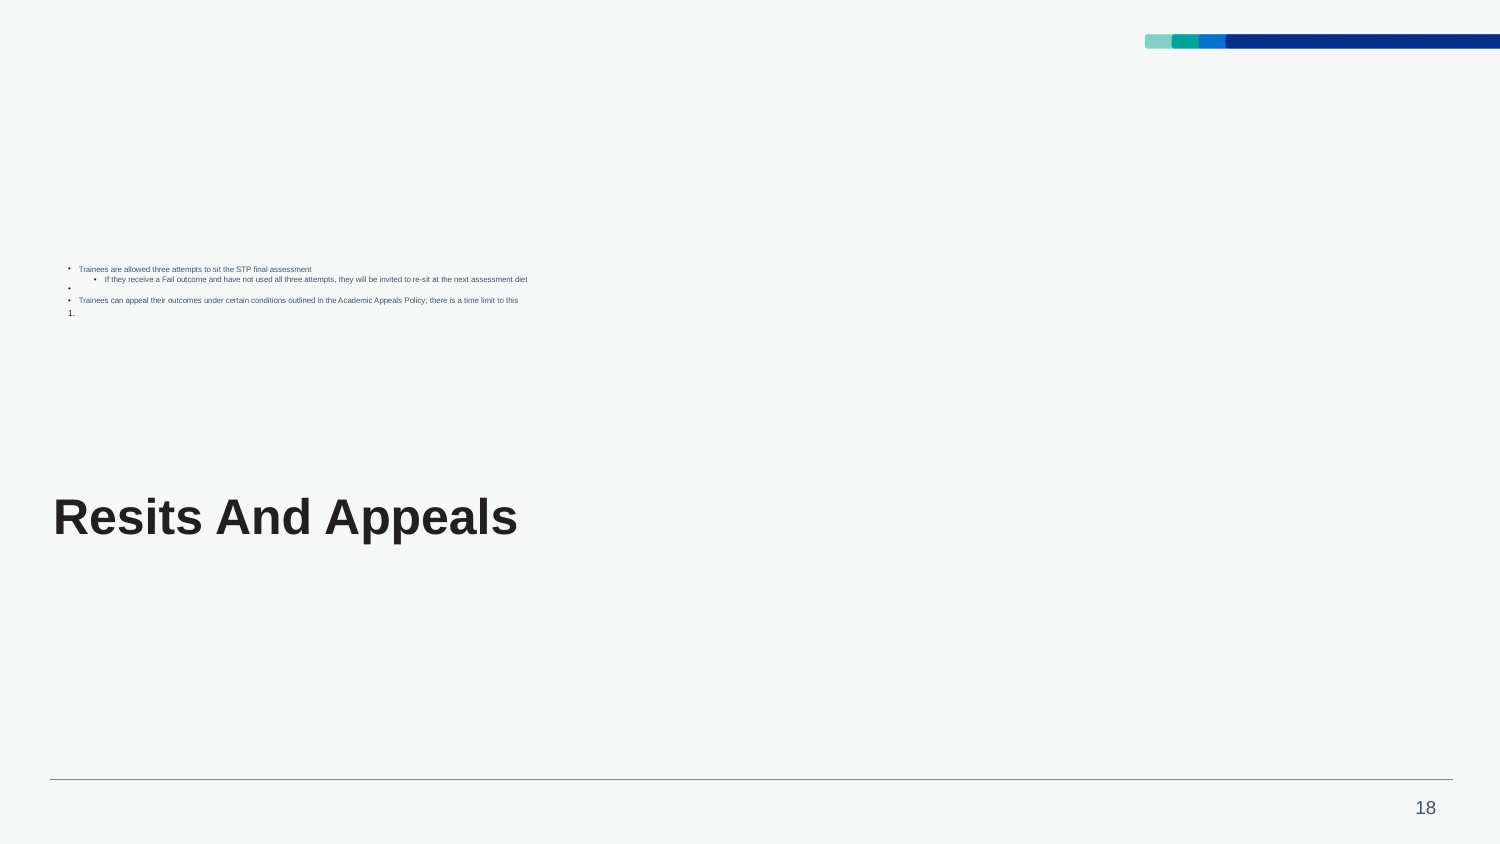

# Trainees are allowed three attempts to sit the STP final assessment
If they receive a Fail outcome and have not used all three attempts, they will be invited to re-sit at the next assessment diet
Trainees can appeal their outcomes under certain conditions outlined in the Academic Appeals Policy; there is a time limit to this
Resits And Appeals